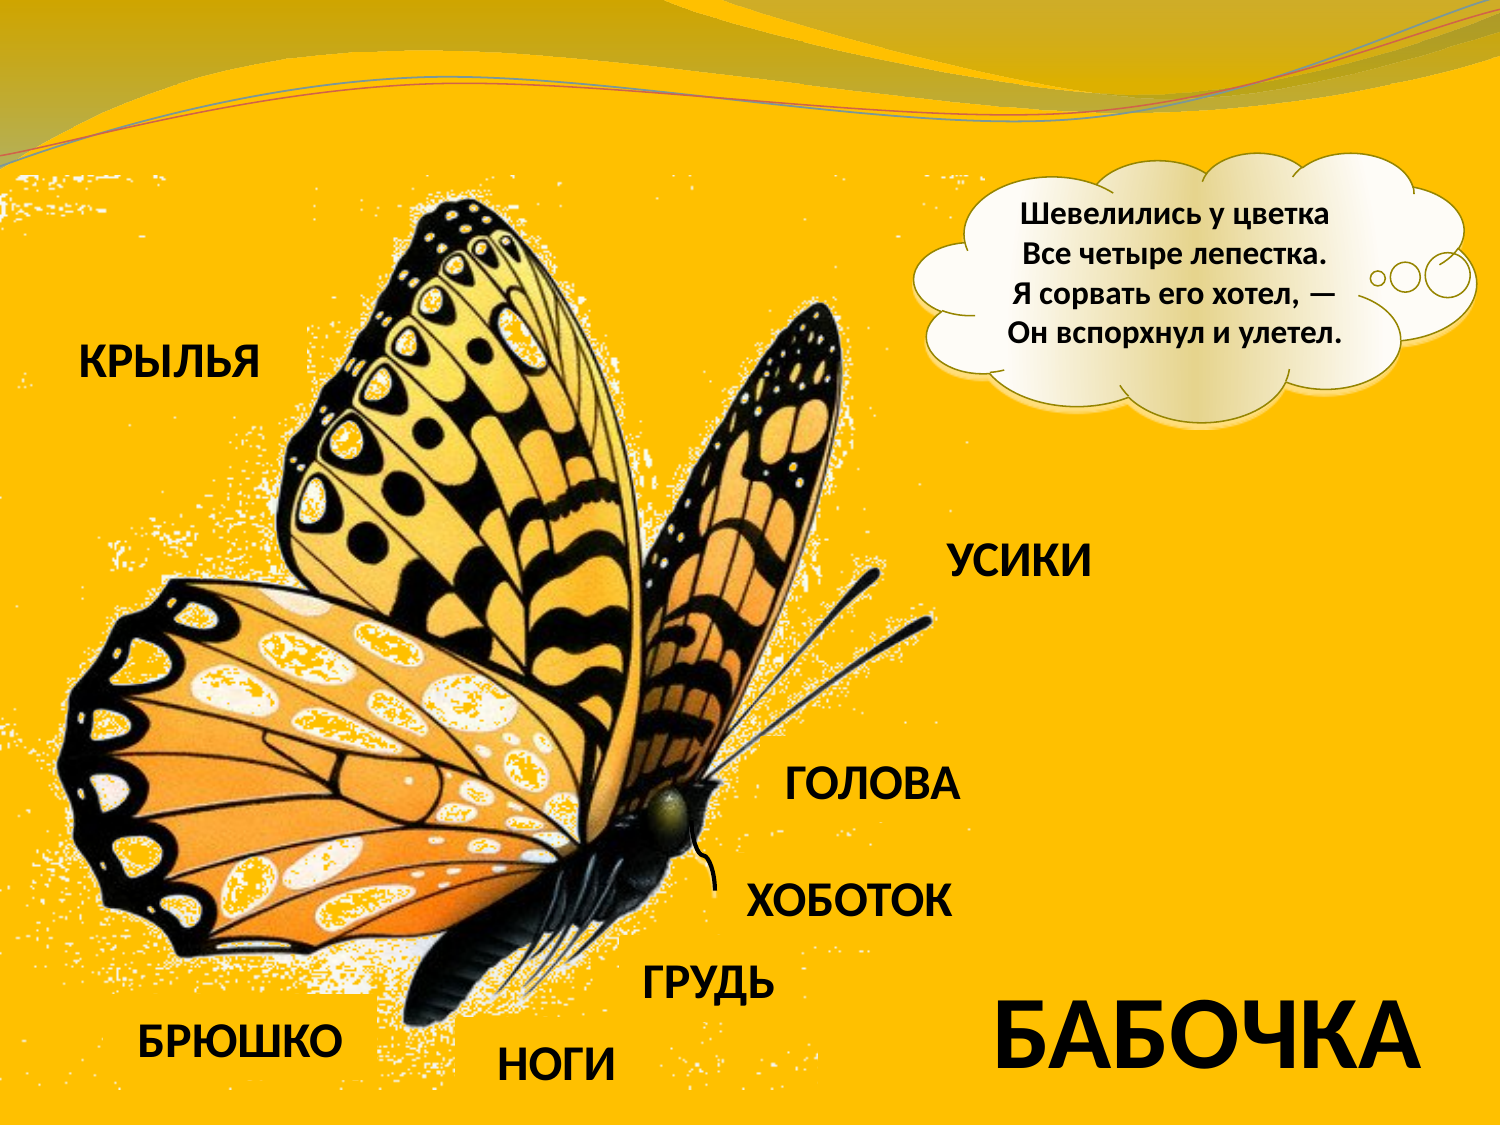

Шевелились у цветка
Все четыре лепестка.
Я сорвать его хотел, —
Он вспорхнул и улетел.
КРЫЛЬЯ
УСИКИ
ГОЛОВА
ХОБОТОК
# БАБОЧКА
ГРУДЬ
БРЮШКО
НОГИ